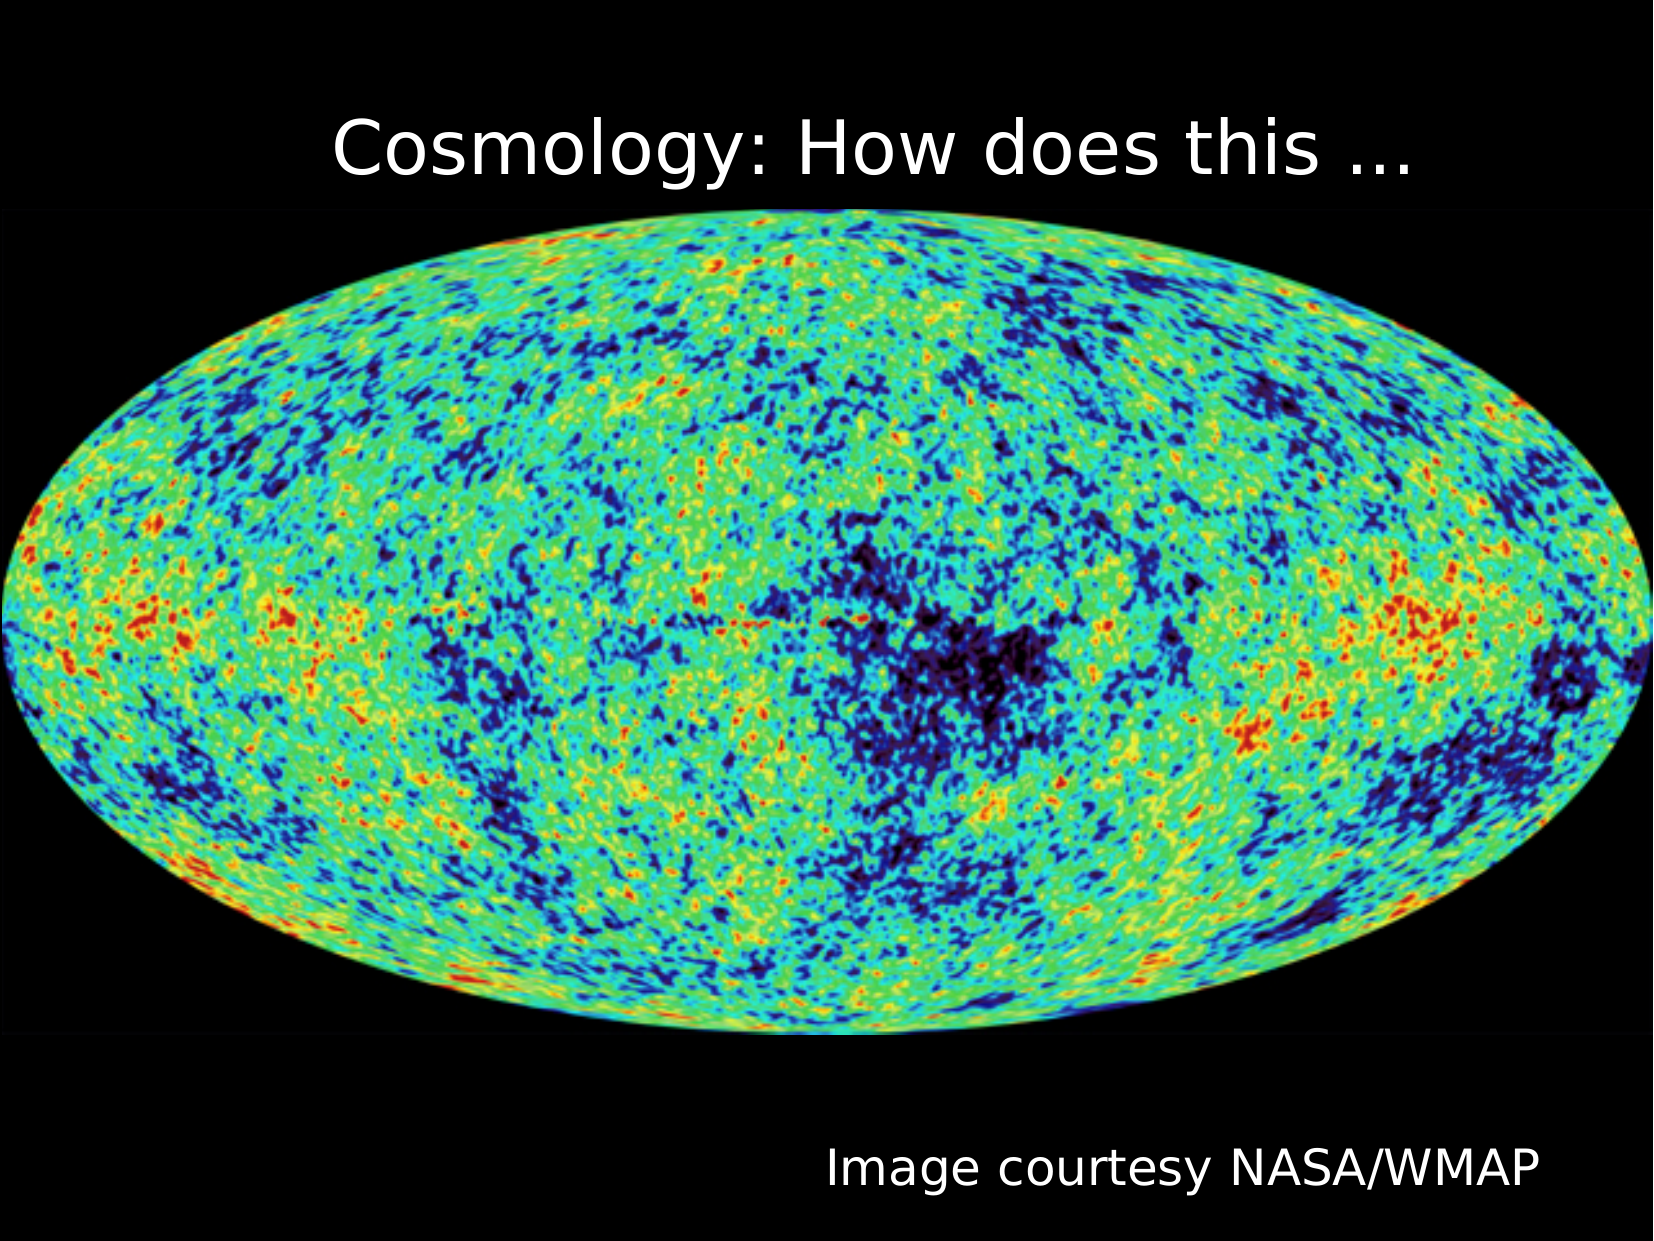

Cosmology: How does this ...
Image courtesy NASA/WMAP